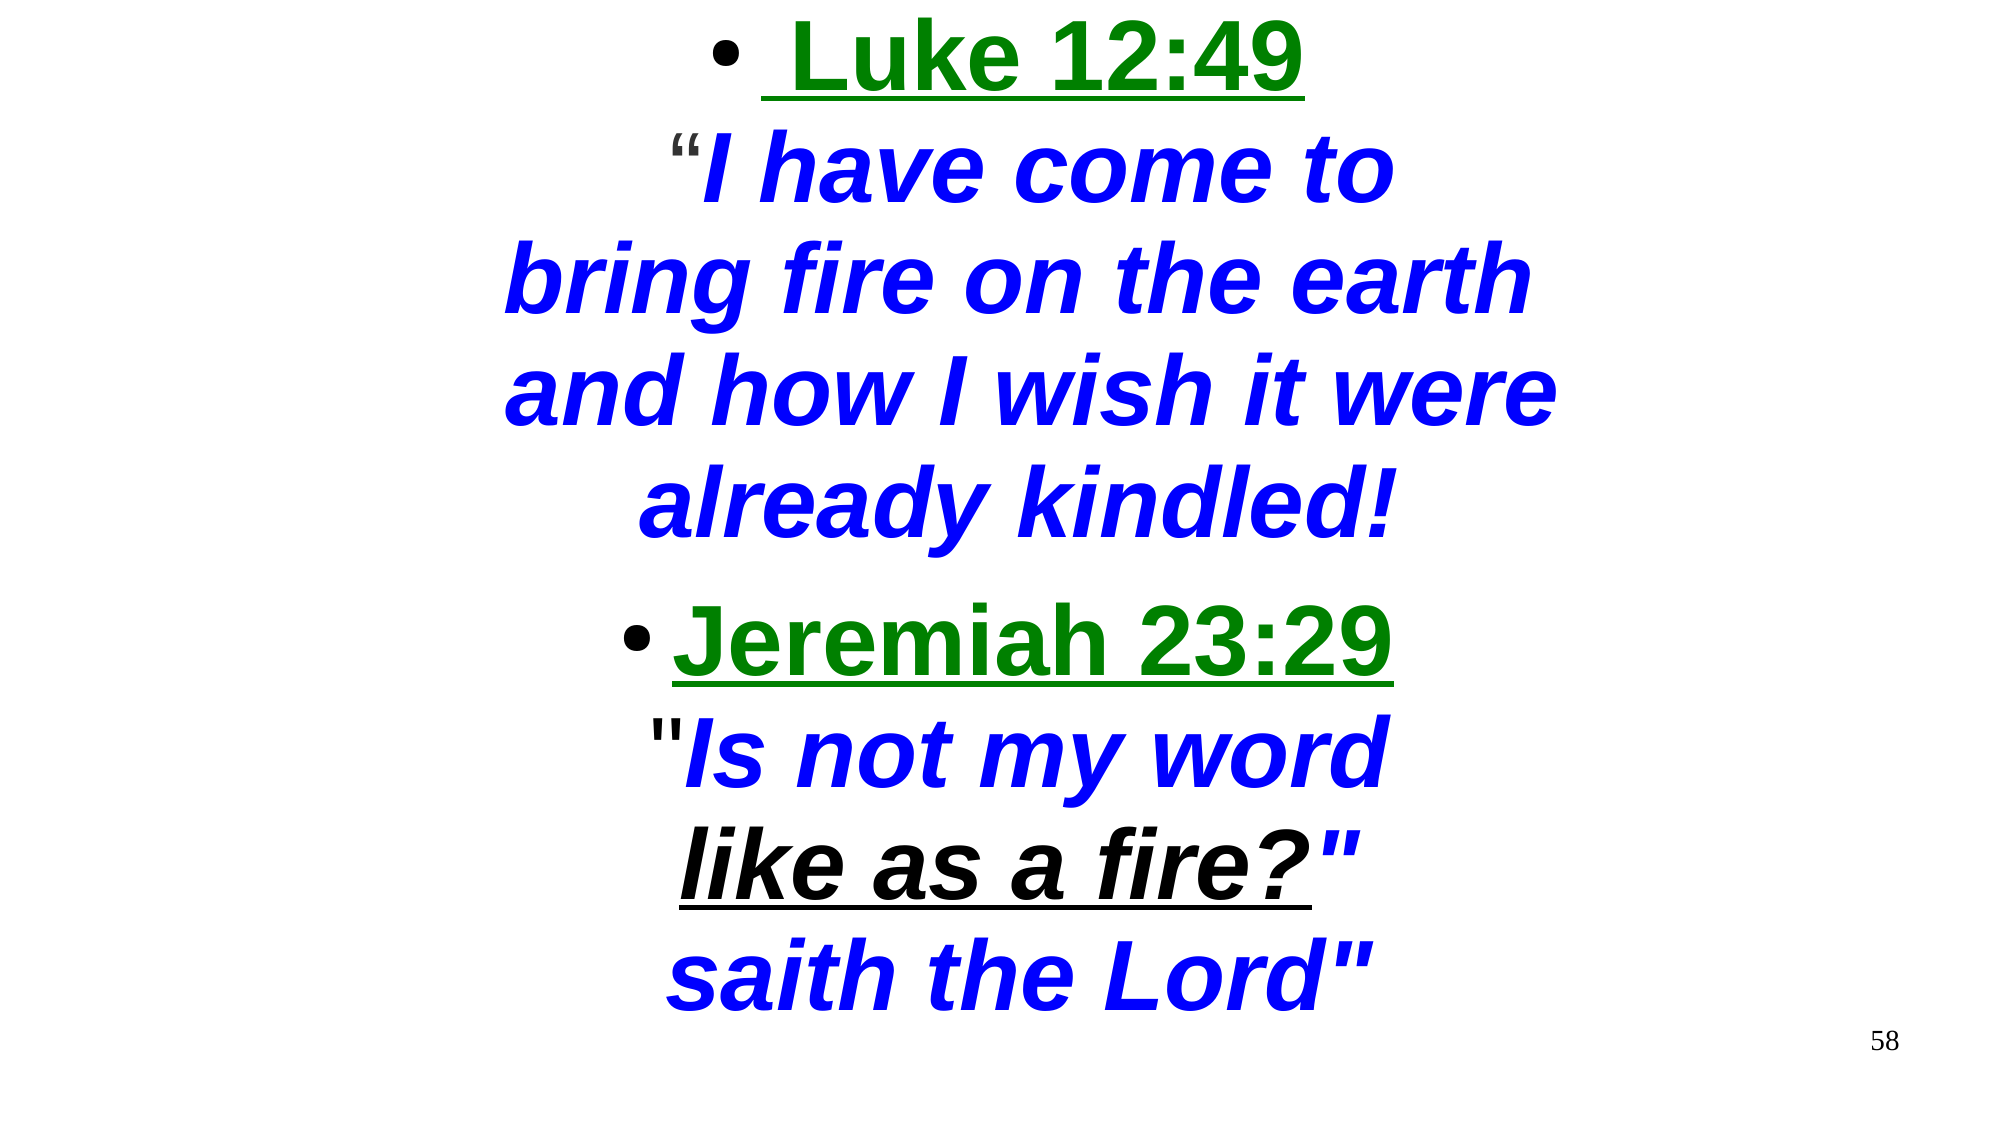

# Luke 12:49 “I have come to bring fire on the earth and how I wish it were already kindled!
Jeremiah 23:29
"Is not my word
like as a fire?"
saith the Lord"
58